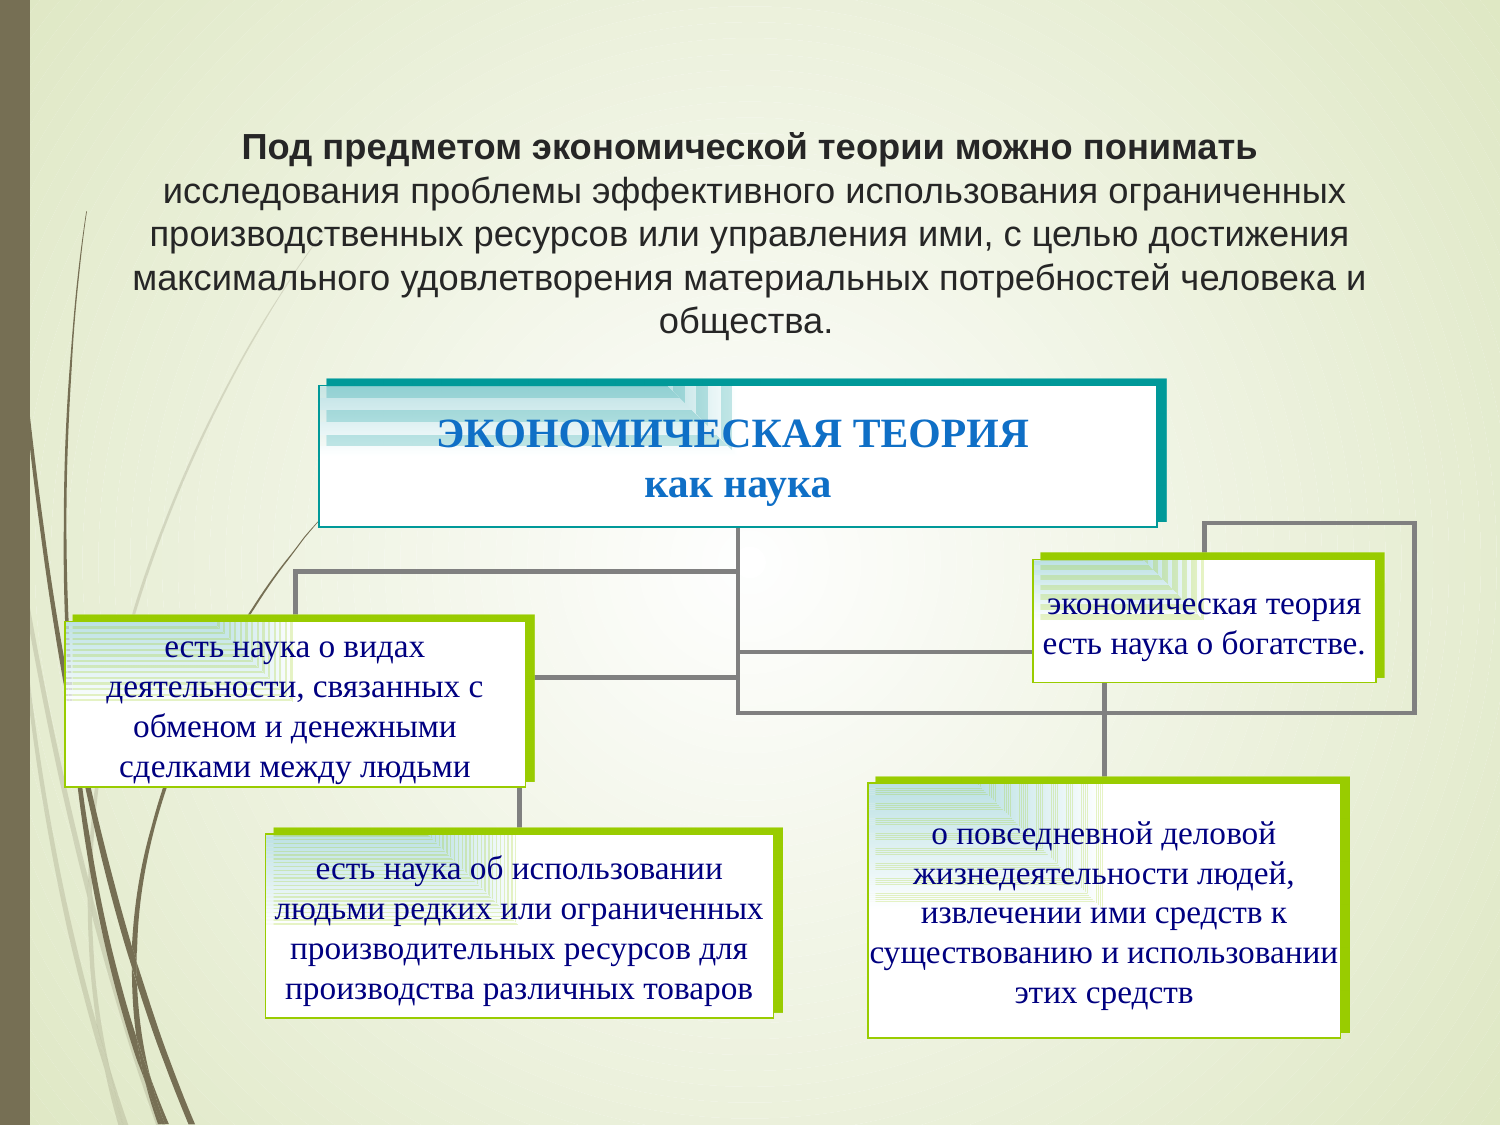

# Под предметом экономической теории можно понимать исследования проблемы эффективного использования ограниченных производственных ресурсов или управления ими, с целью достижения максимального удовлетворения материальных потребностей человека и общества.
ЭКОНОМИЧЕСКАЯ ТЕОРИЯ
как наука
экономическая теория есть наука о богатстве.
есть наука о видах деятельности, связанных с обменом и денежными сделками между людьми
о повседневной деловой жизнедеятельности людей, извлечении ими средств к существованию и использовании этих средств
есть наука об использовании людьми редких или ограниченных производительных ресурсов для производства различных товаров